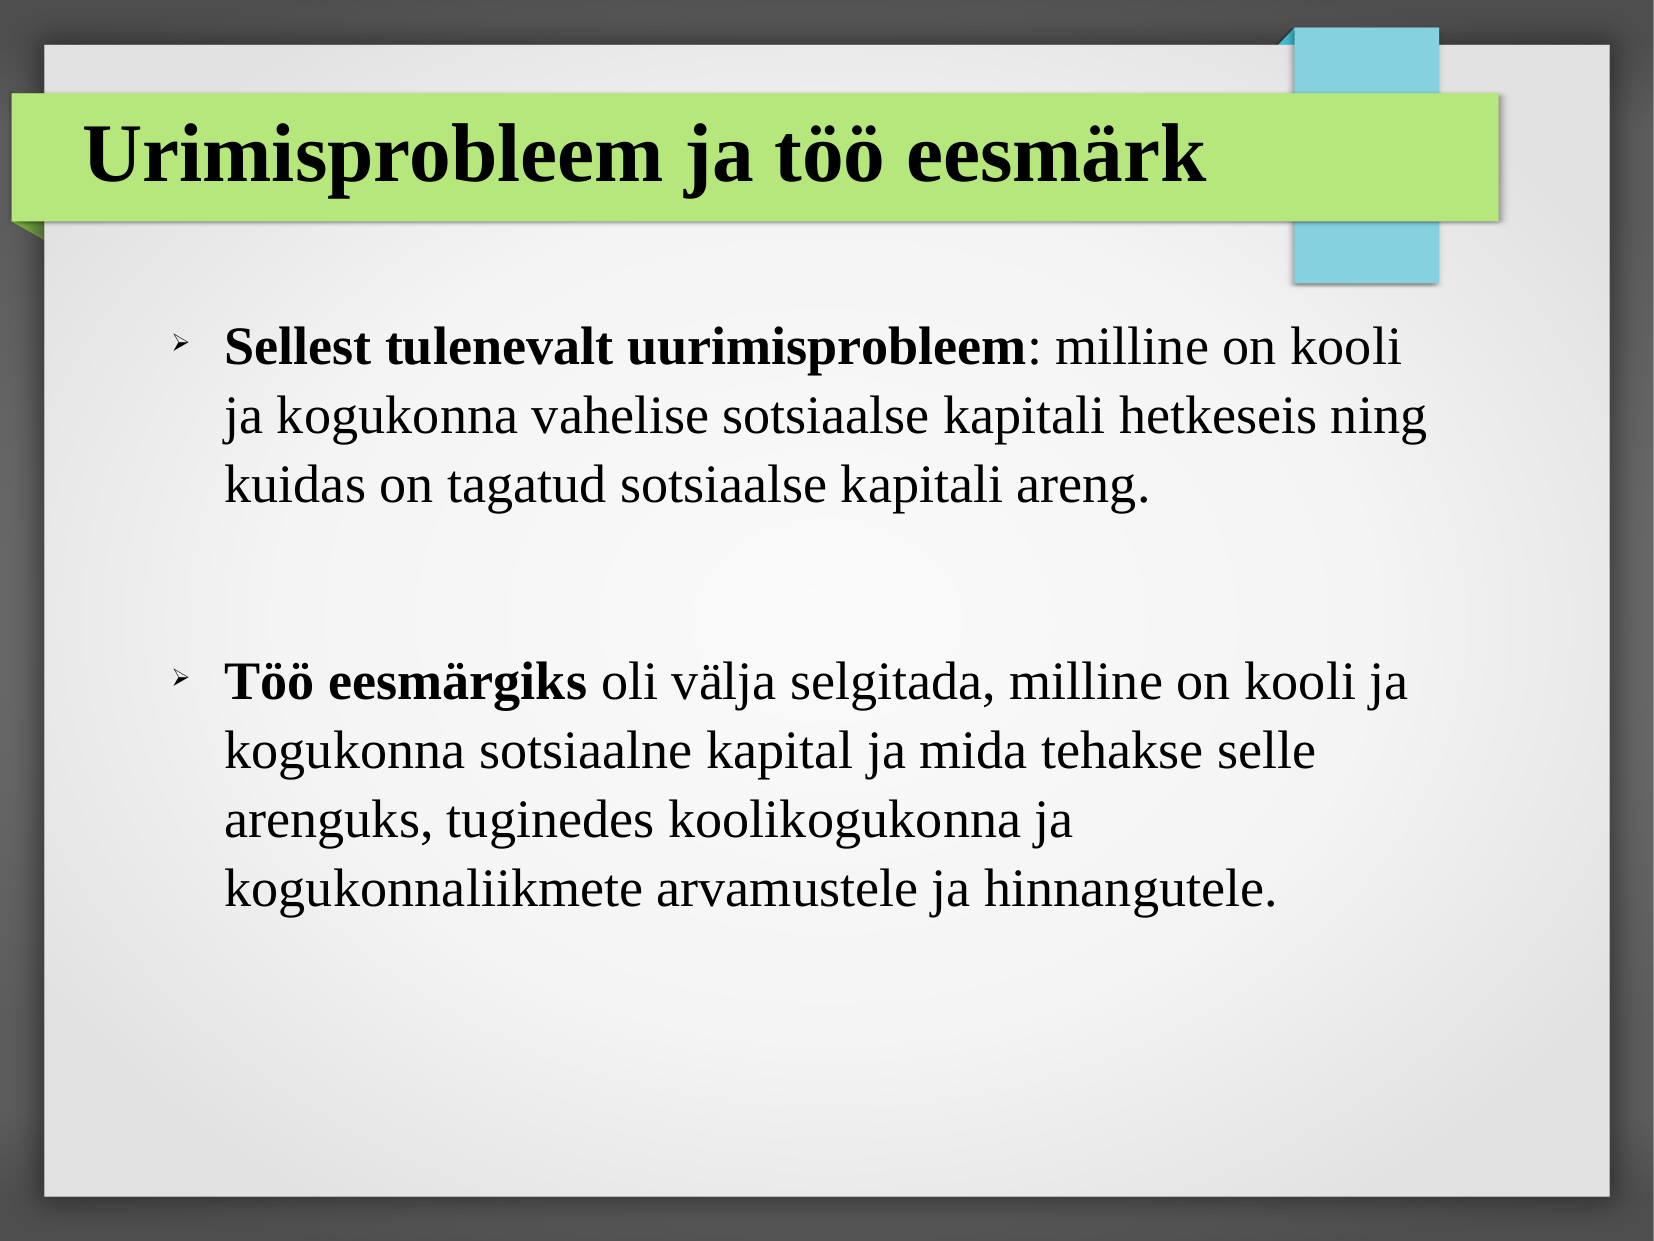

# Urimisprobleem ja töö eesmärk
Sellest tulenevalt uurimisprobleem: milline on kooli ja kogukonna vahelise sotsiaalse kapitali hetkeseis ning kuidas on tagatud sotsiaalse kapitali areng.
Töö eesmärgiks oli välja selgitada, milline on kooli ja kogukonna sotsiaalne kapital ja mida tehakse selle arenguks, tuginedes koolikogukonna ja kogukonnaliikmete arvamustele ja hinnangutele.